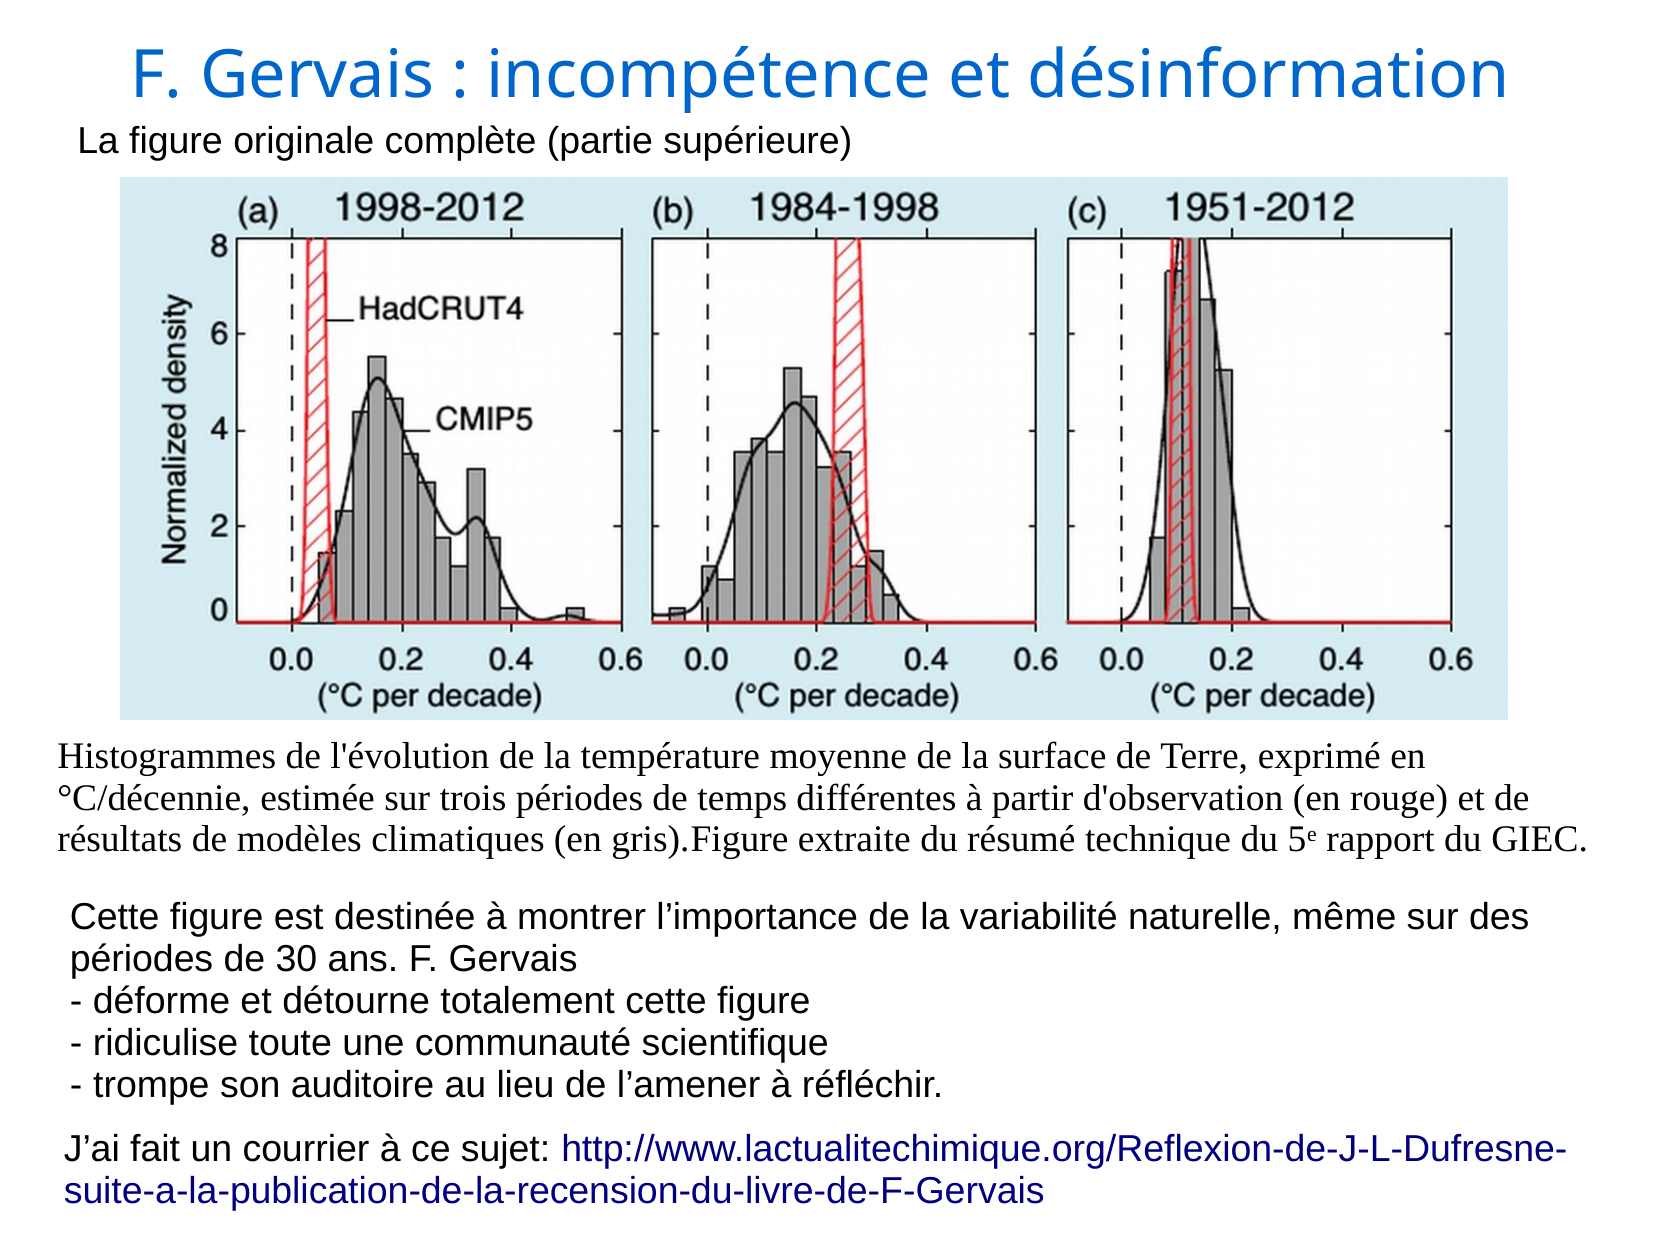

F. Gervais : incompétence et désinformation
La figure originale complète (partie supérieure)
Histogrammes de l'évolution de la température moyenne de la surface de Terre, exprimé en °C/décennie, estimée sur trois périodes de temps différentes à partir d'observation (en rouge) et de résultats de modèles climatiques (en gris).Figure extraite du résumé technique du 5e rapport du GIEC.
Cette figure est destinée à montrer l’importance de la variabilité naturelle, même sur des périodes de 30 ans. F. Gervais
- déforme et détourne totalement cette figure
- ridiculise toute une communauté scientifique
- trompe son auditoire au lieu de l’amener à réfléchir.
J’ai fait un courrier à ce sujet: http://www.lactualitechimique.org/Reflexion-de-J-L-Dufresne-
suite-a-la-publication-de-la-recension-du-livre-de-F-Gervais